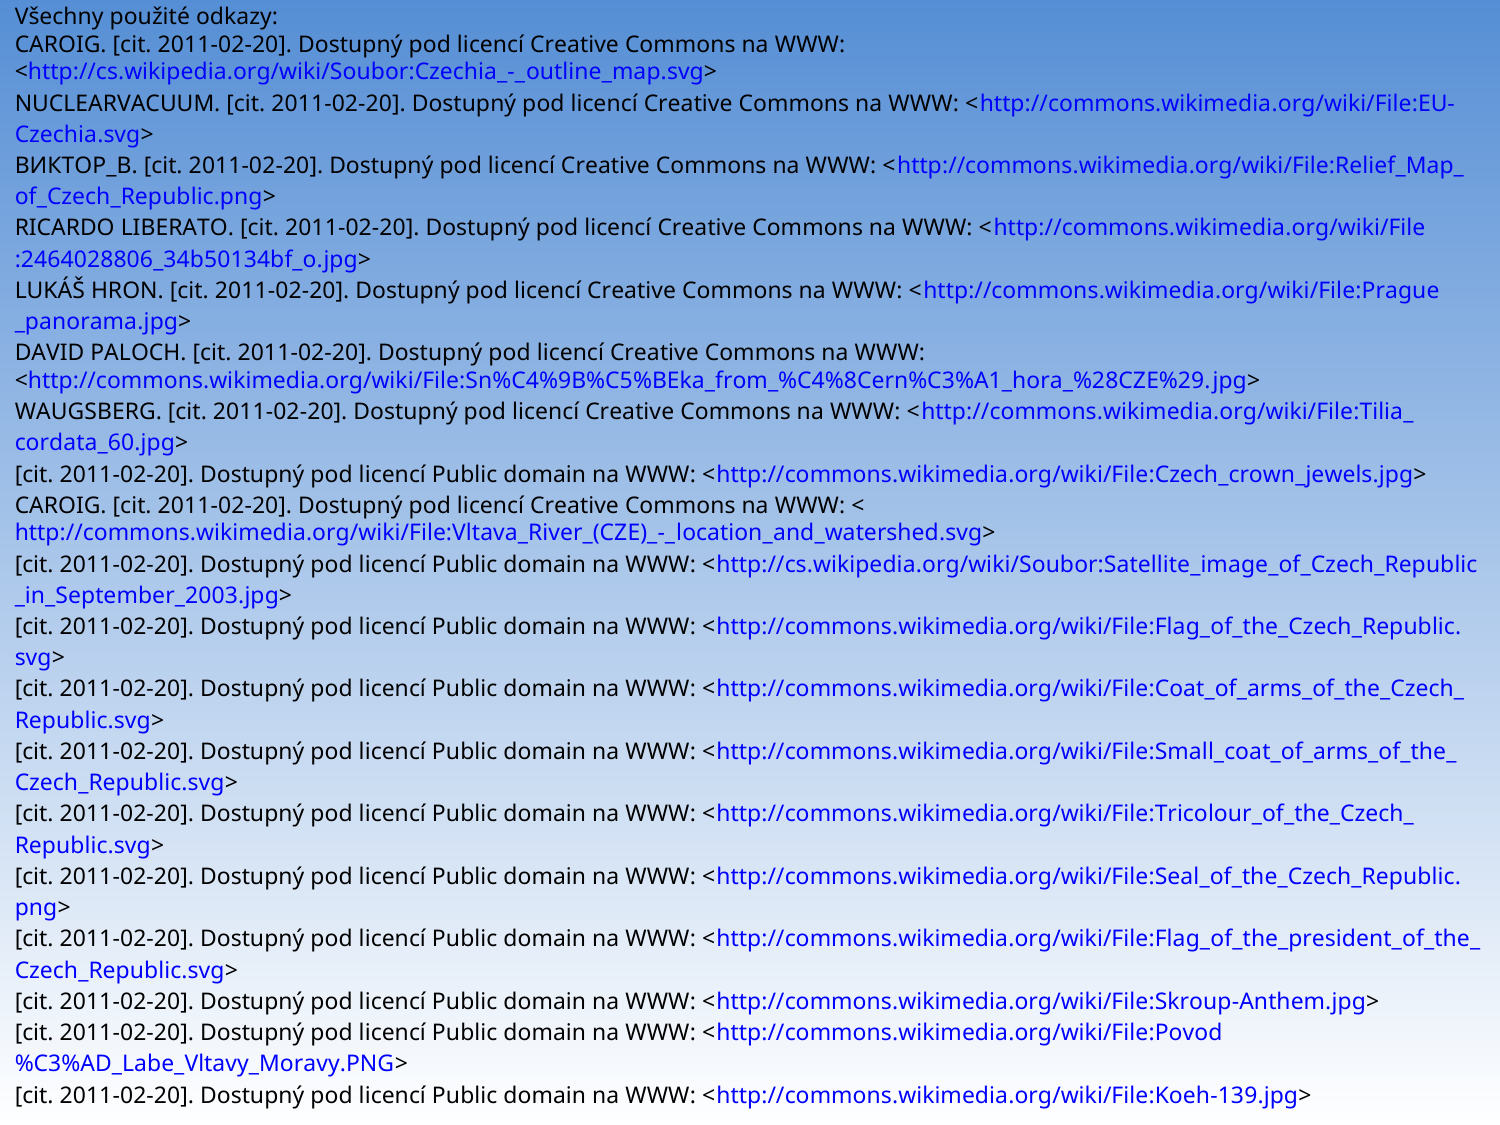

Použité zdroje:
Všechny použité odkazy:
CAROIG. [cit. 2011-02-20]. Dostupný pod licencí Creative Commons na WWW:
<http://cs.wikipedia.org/wiki/Soubor:Czechia_-_outline_map.svg>
NUCLEARVACUUM. [cit. 2011-02-20]. Dostupný pod licencí Creative Commons na WWW: <http://commons.wikimedia.org/wiki/File:EU-Czechia.svg>
ВИКТОР_В. [cit. 2011-02-20]. Dostupný pod licencí Creative Commons na WWW: <http://commons.wikimedia.org/wiki/File:Relief_Map_of_Czech_Republic.png>
RICARDO LIBERATO. [cit. 2011-02-20]. Dostupný pod licencí Creative Commons na WWW: <http://commons.wikimedia.org/wiki/File:2464028806_34b50134bf_o.jpg>
LUKÁŠ HRON. [cit. 2011-02-20]. Dostupný pod licencí Creative Commons na WWW: <http://commons.wikimedia.org/wiki/File:Prague_panorama.jpg>
DAVID PALOCH. [cit. 2011-02-20]. Dostupný pod licencí Creative Commons na WWW:
<http://commons.wikimedia.org/wiki/File:Sn%C4%9B%C5%BEka_from_%C4%8Cern%C3%A1_hora_%28CZE%29.jpg>
WAUGSBERG. [cit. 2011-02-20]. Dostupný pod licencí Creative Commons na WWW: <http://commons.wikimedia.org/wiki/File:Tilia_cordata_60.jpg>
[cit. 2011-02-20]. Dostupný pod licencí Public domain na WWW: <http://commons.wikimedia.org/wiki/File:Czech_crown_jewels.jpg>
CAROIG. [cit. 2011-02-20]. Dostupný pod licencí Creative Commons na WWW: <http://commons.wikimedia.org/wiki/File:Vltava_River_(CZE)_-_location_and_watershed.svg>
[cit. 2011-02-20]. Dostupný pod licencí Public domain na WWW: <http://cs.wikipedia.org/wiki/Soubor:Satellite_image_of_Czech_Republic_in_September_2003.jpg>
[cit. 2011-02-20]. Dostupný pod licencí Public domain na WWW: <http://commons.wikimedia.org/wiki/File:Flag_of_the_Czech_Republic.svg>
[cit. 2011-02-20]. Dostupný pod licencí Public domain na WWW: <http://commons.wikimedia.org/wiki/File:Coat_of_arms_of_the_Czech_Republic.svg>
[cit. 2011-02-20]. Dostupný pod licencí Public domain na WWW: <http://commons.wikimedia.org/wiki/File:Small_coat_of_arms_of_the_Czech_Republic.svg>
[cit. 2011-02-20]. Dostupný pod licencí Public domain na WWW: <http://commons.wikimedia.org/wiki/File:Tricolour_of_the_Czech_Republic.svg>
[cit. 2011-02-20]. Dostupný pod licencí Public domain na WWW: <http://commons.wikimedia.org/wiki/File:Seal_of_the_Czech_Republic.png>
[cit. 2011-02-20]. Dostupný pod licencí Public domain na WWW: <http://commons.wikimedia.org/wiki/File:Flag_of_the_president_of_the_Czech_Republic.svg>
[cit. 2011-02-20]. Dostupný pod licencí Public domain na WWW: <http://commons.wikimedia.org/wiki/File:Skroup-Anthem.jpg>
[cit. 2011-02-20]. Dostupný pod licencí Public domain na WWW: <http://commons.wikimedia.org/wiki/File:Povod%C3%AD_Labe_Vltavy_Moravy.PNG>
[cit. 2011-02-20]. Dostupný pod licencí Public domain na WWW: <http://commons.wikimedia.org/wiki/File:Koeh-139.jpg>